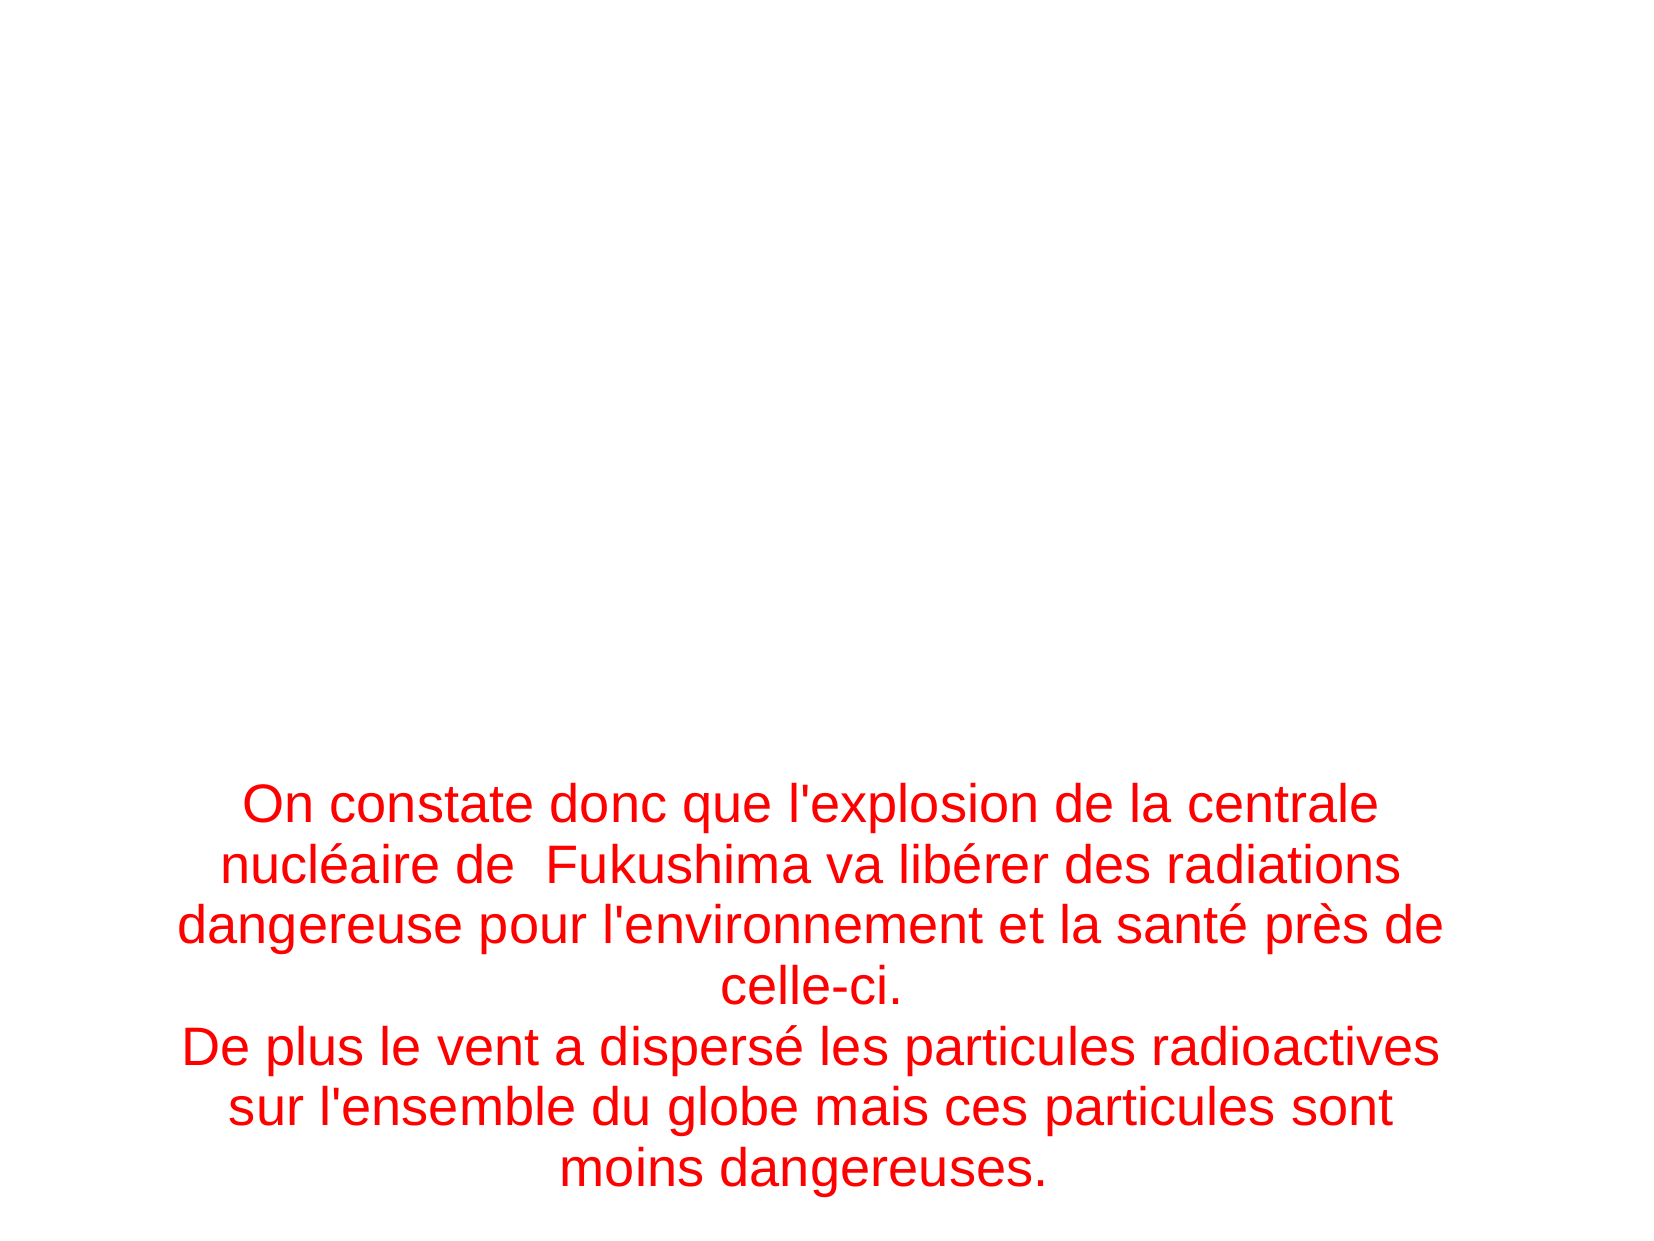

# On constate donc que l'explosion de la centrale nucléaire de Fukushima va libérer des radiations dangereuse pour l'environnement et la santé près de celle-ci.
De plus le vent a dispersé les particules radioactives sur l'ensemble du globe mais ces particules sont moins dangereuses.